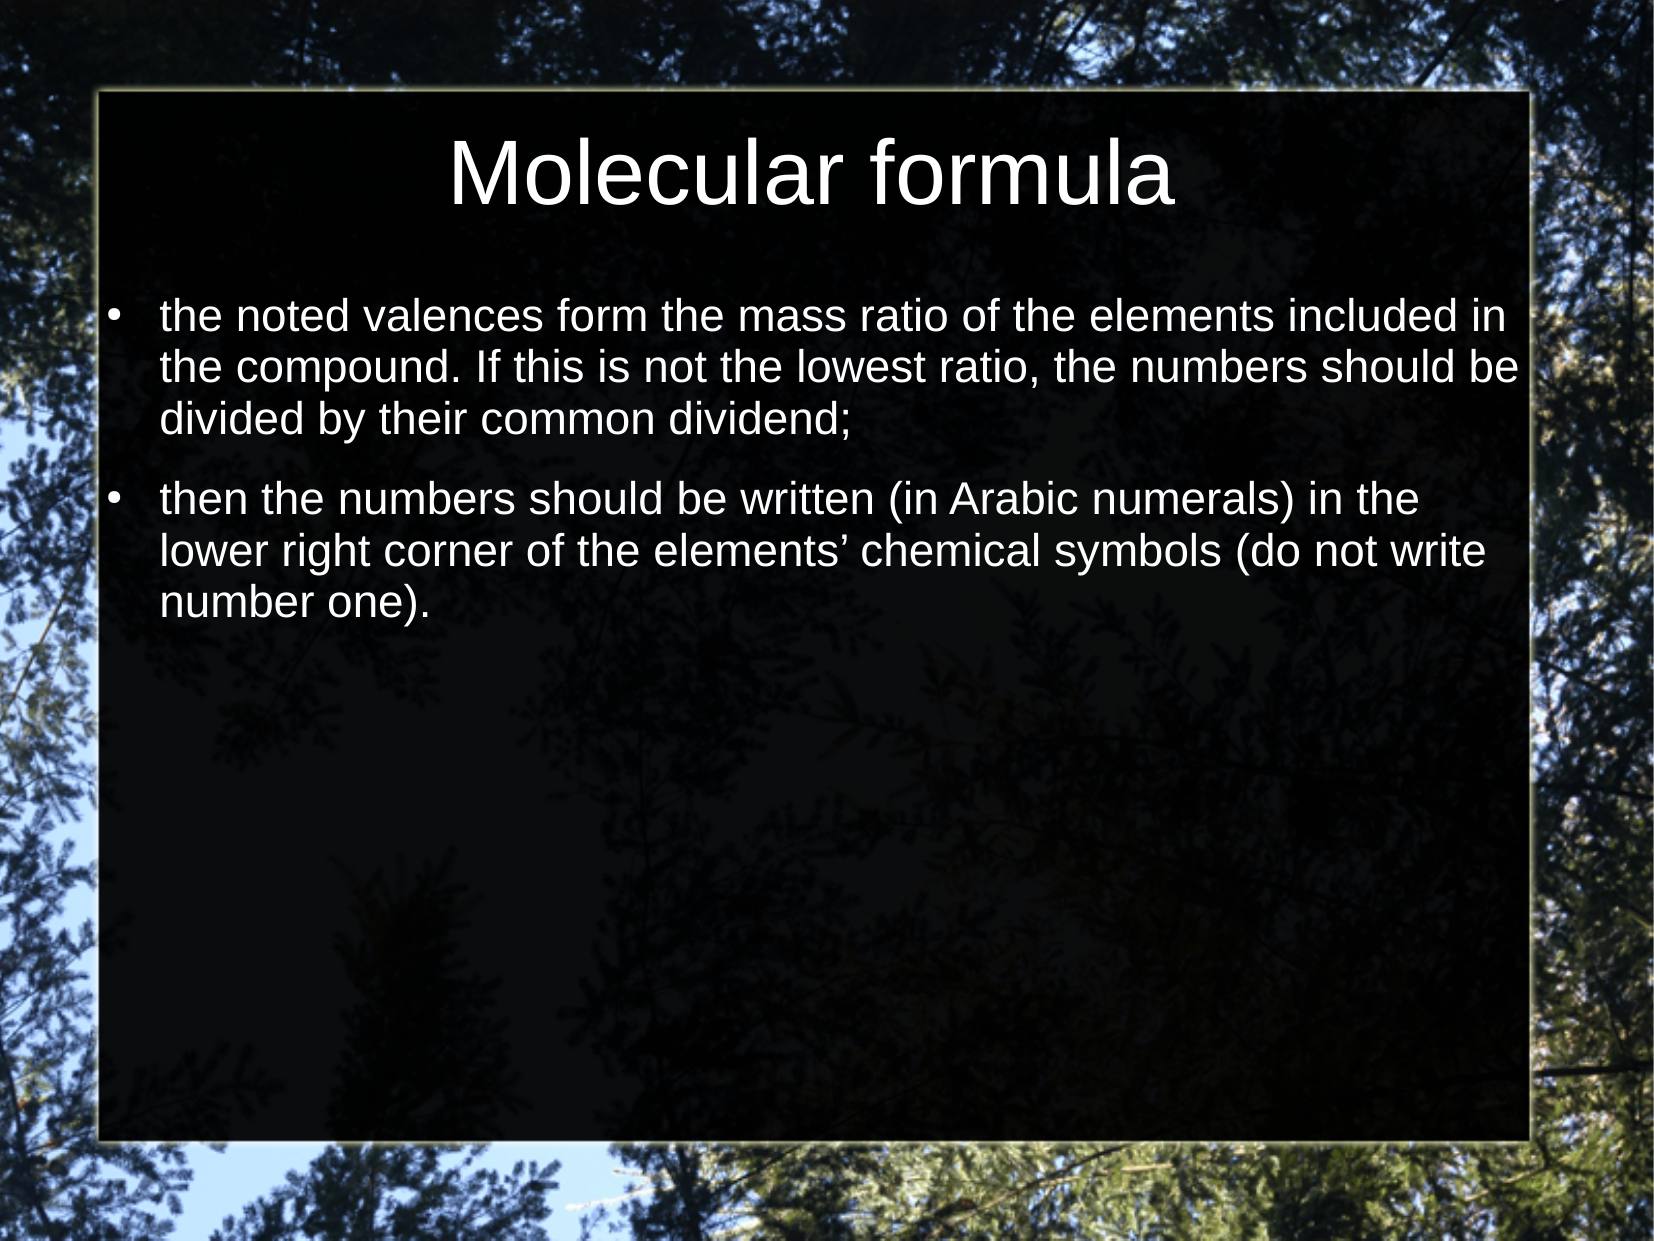

# Molecular formula
the noted valences form the mass ratio of the elements included in the compound. If this is not the lowest ratio, the numbers should be divided by their common dividend;
then the numbers should be written (in Arabic numerals) in the lower right corner of the elements’ chemical symbols (do not write number one).